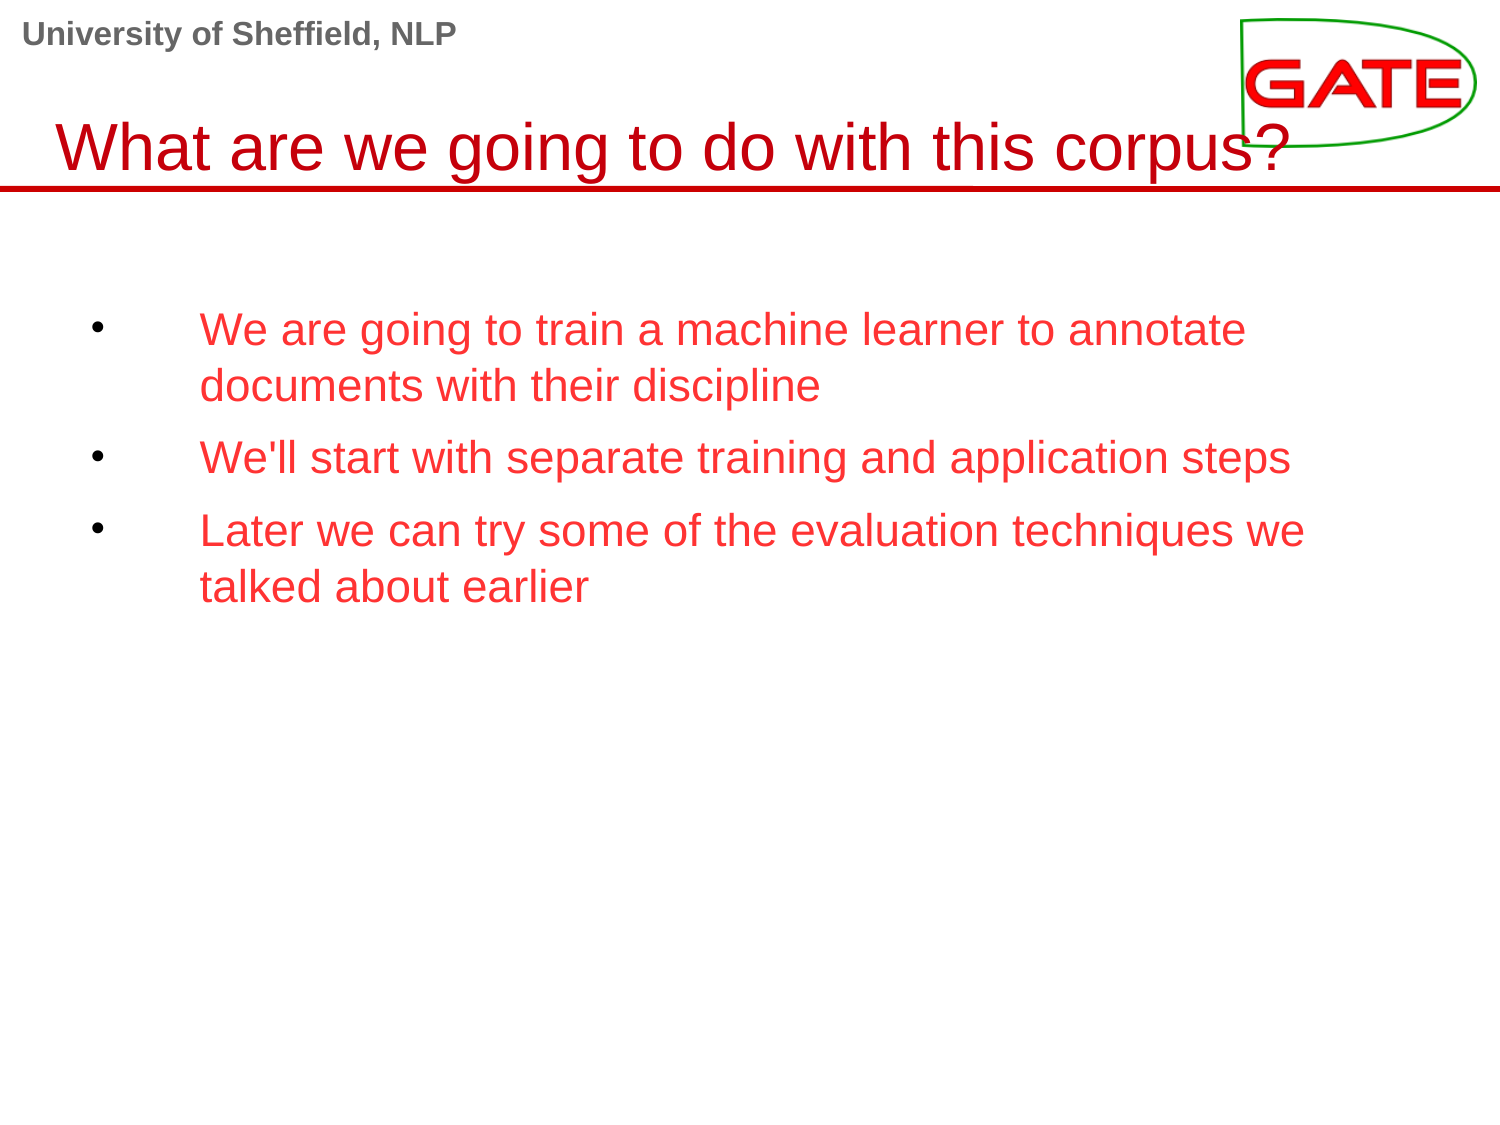

# What are we going to do with this corpus?
We are going to train a machine learner to annotate documents with their discipline
We'll start with separate training and application steps
Later we can try some of the evaluation techniques we talked about earlier